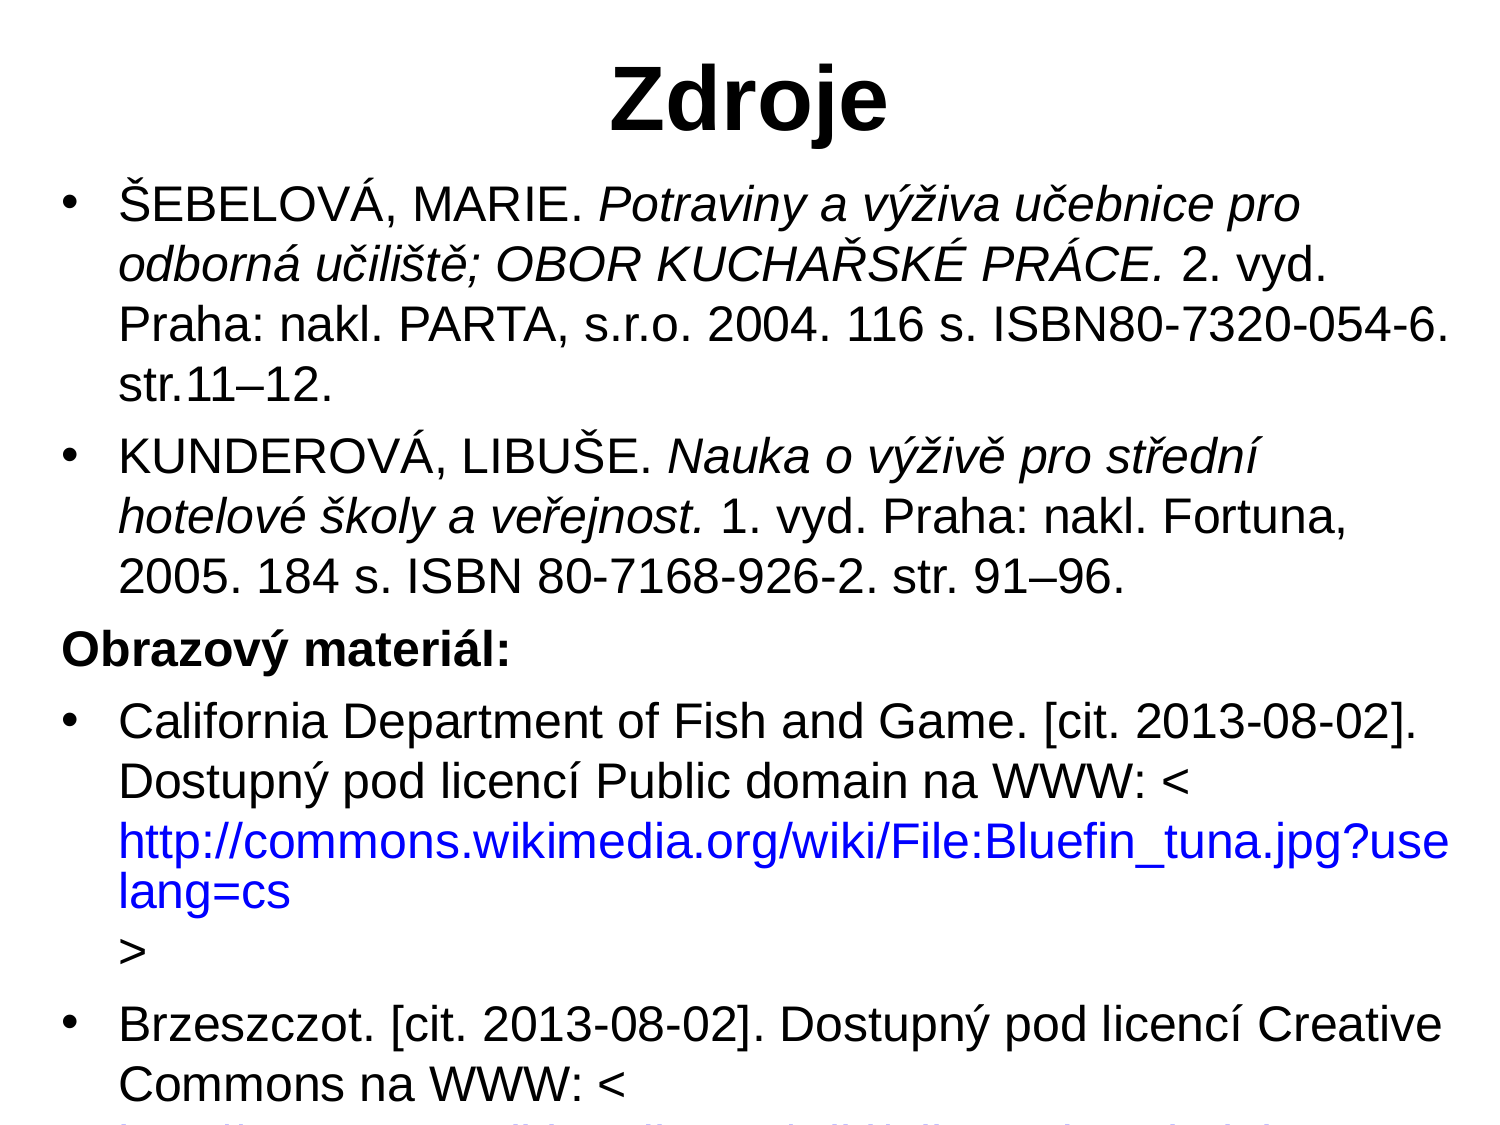

Zdroje
# ŠEBELOVÁ, MARIE. Potraviny a výživa učebnice pro odborná učiliště; OBOR KUCHAŘSKÉ PRÁCE. 2. vyd. Praha: nakl. PARTA, s.r.o. 2004. 116 s. ISBN80-7320-054-6. str.11–12.
KUNDEROVÁ, LIBUŠE. Nauka o výživě pro střední hotelové školy a veřejnost. 1. vyd. Praha: nakl. Fortuna, 2005. 184 s. ISBN 80-7168-926-2. str. 91–96.
Obrazový materiál:
California Department of Fish and Game. [cit. 2013-08-02]. Dostupný pod licencí Public domain na WWW: <http://commons.wikimedia.org/wiki/File:Bluefin_tuna.jpg?uselang=cs>
Brzeszczot. [cit. 2013-08-02]. Dostupný pod licencí Creative Commons na WWW: <http://commons.wikimedia.org/wiki/File:Podgrzybek.jpg>